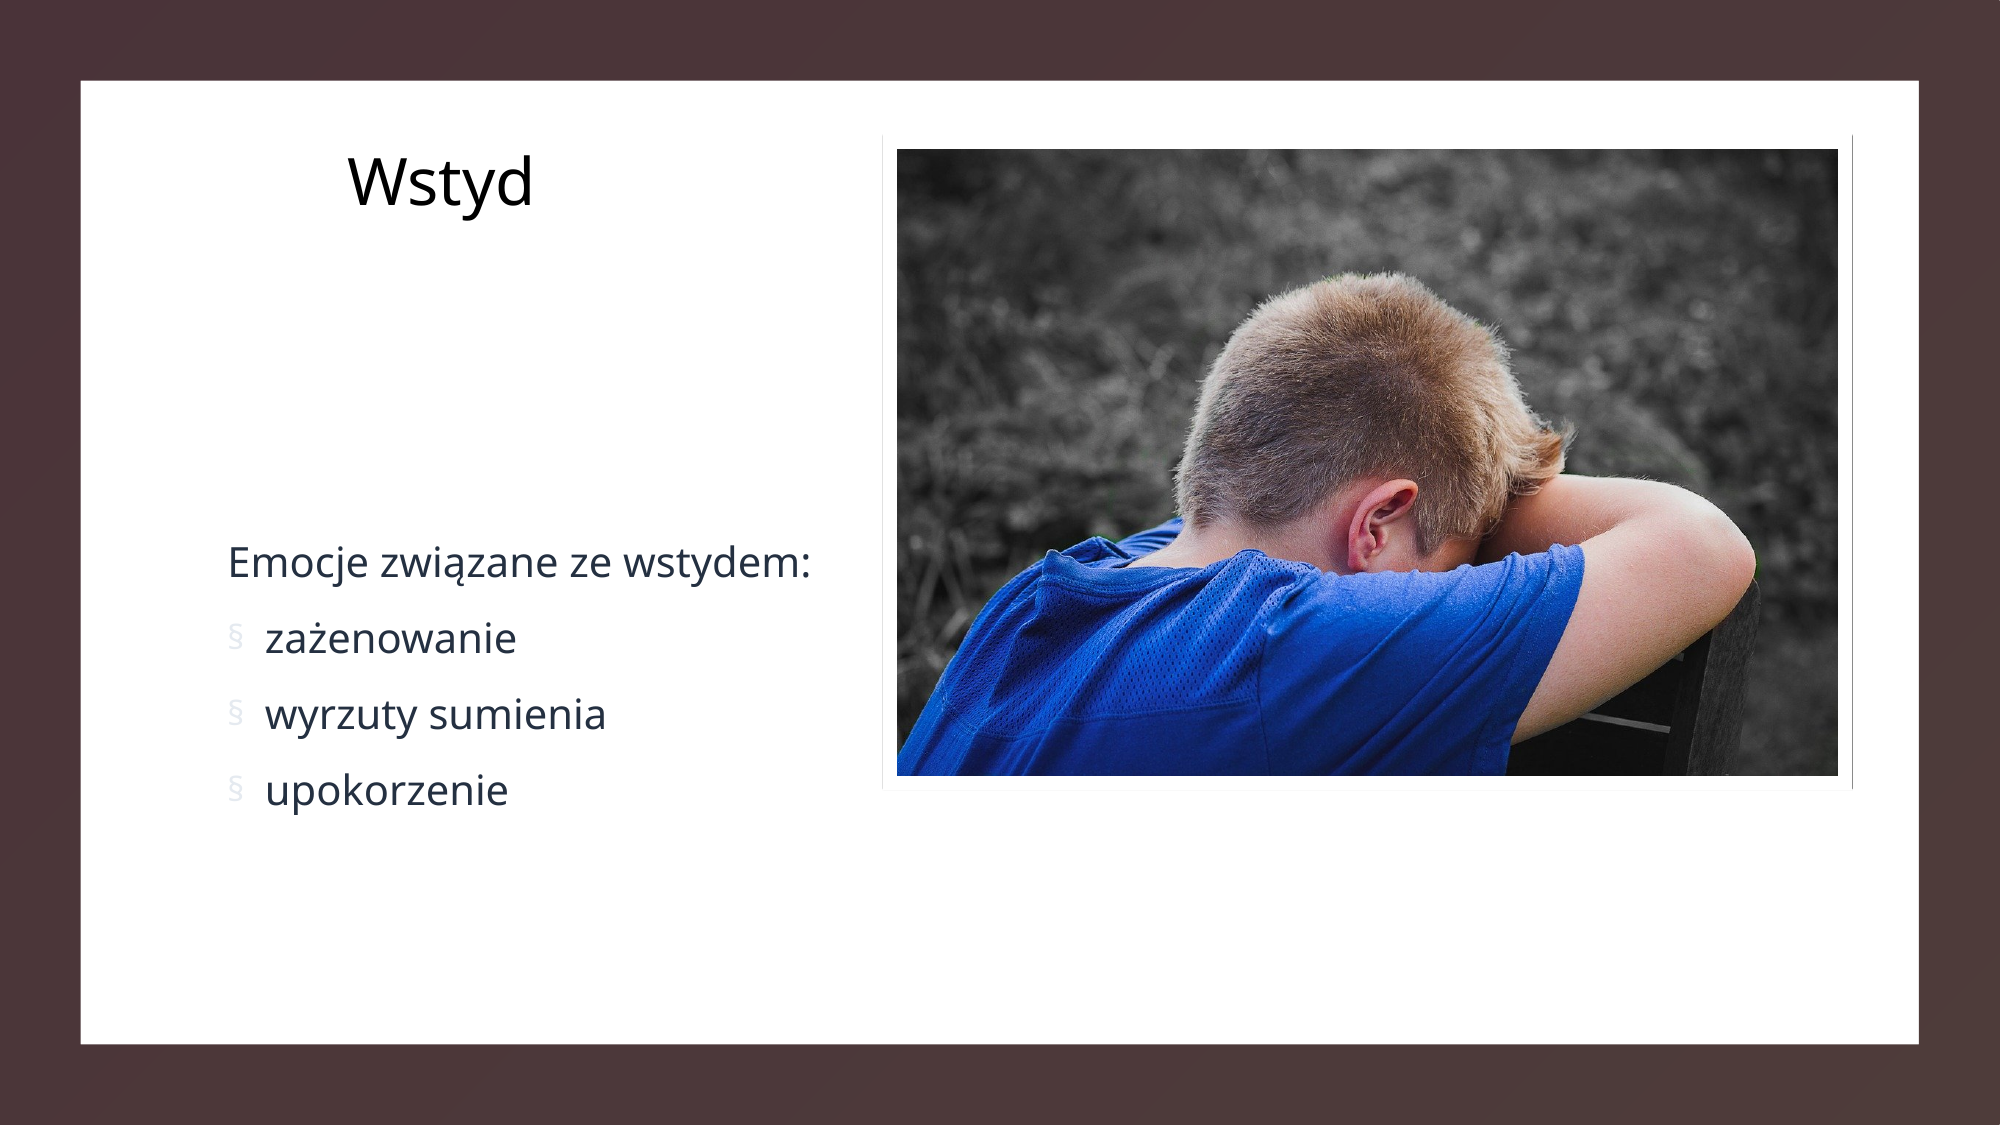

# Wstyd
Emocje związane ze wstydem:
zażenowanie
wyrzuty sumienia
upokorzenie